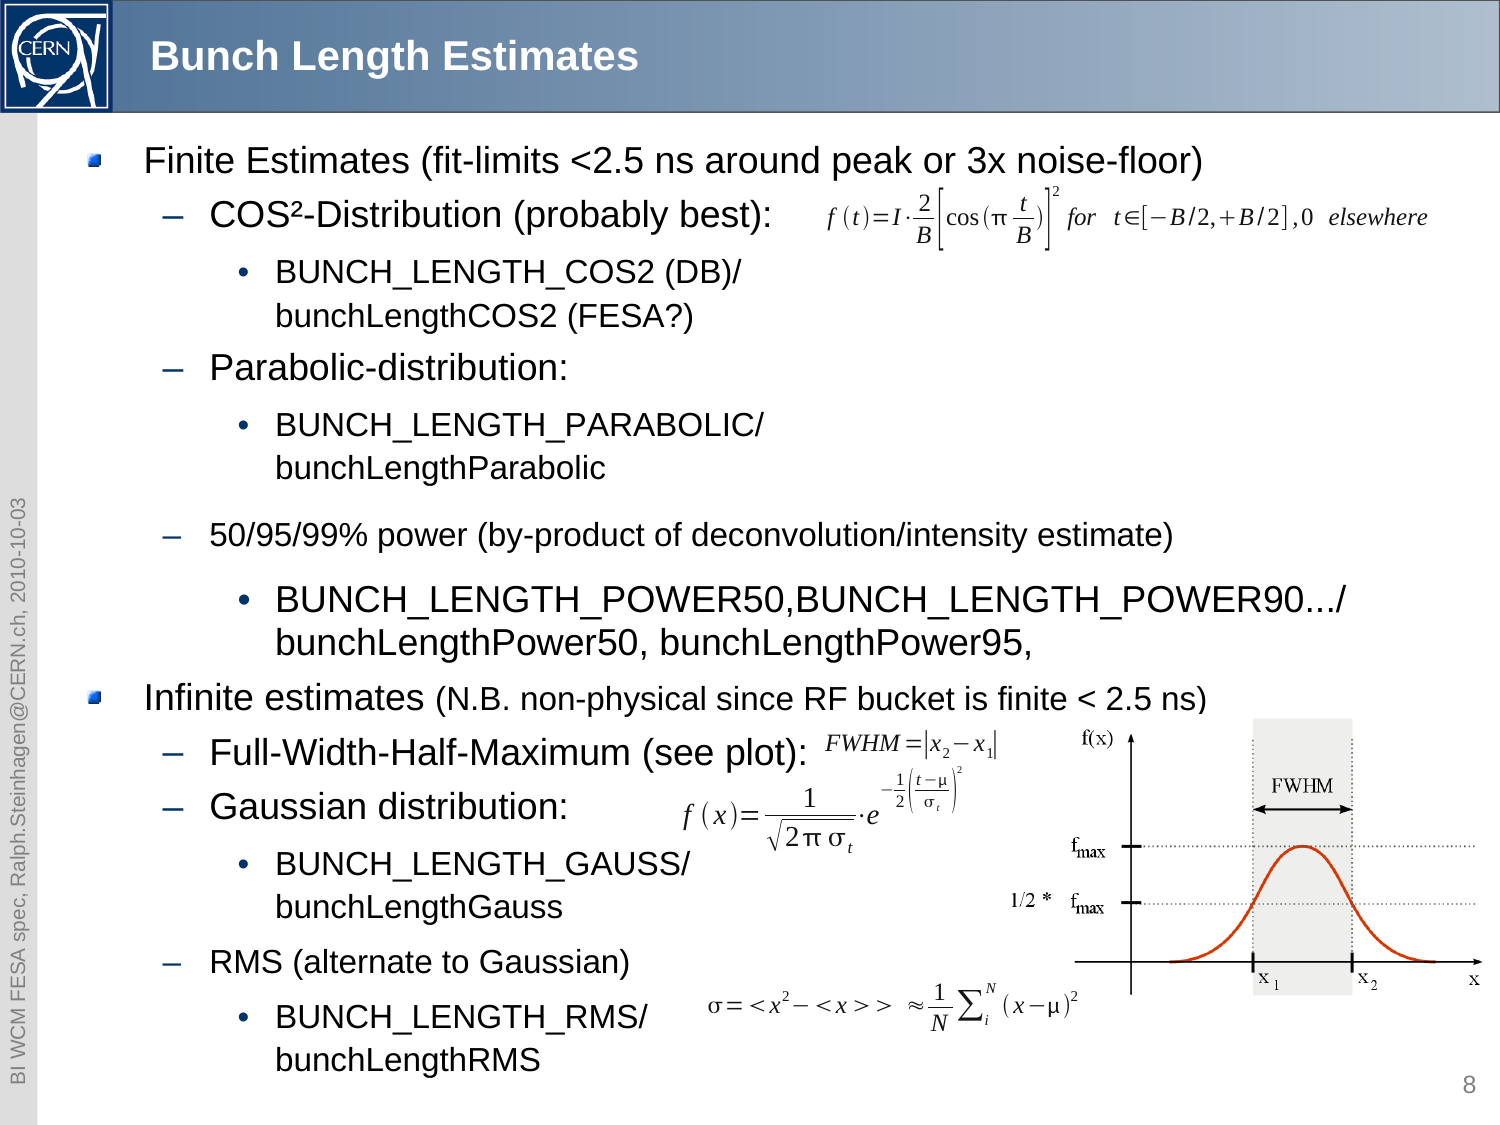

# Bunch Length Estimates
Finite Estimates (fit-limits <2.5 ns around peak or 3x noise-floor)
COS²-Distribution (probably best):
BUNCH_LENGTH_COS2 (DB)/				bunchLengthCOS2 (FESA?)
Parabolic-distribution:
BUNCH_LENGTH_PARABOLIC/			bunchLengthParabolic
50/95/99% power (by-product of deconvolution/intensity estimate)
BUNCH_LENGTH_POWER50,BUNCH_LENGTH_POWER90.../ bunchLengthPower50, bunchLengthPower95,
Infinite estimates (N.B. non-physical since RF bucket is finite < 2.5 ns)
Full-Width-Half-Maximum (see plot):
Gaussian distribution:
BUNCH_LENGTH_GAUSS/				bunchLengthGauss
RMS (alternate to Gaussian)
BUNCH_LENGTH_RMS/					bunchLengthRMS